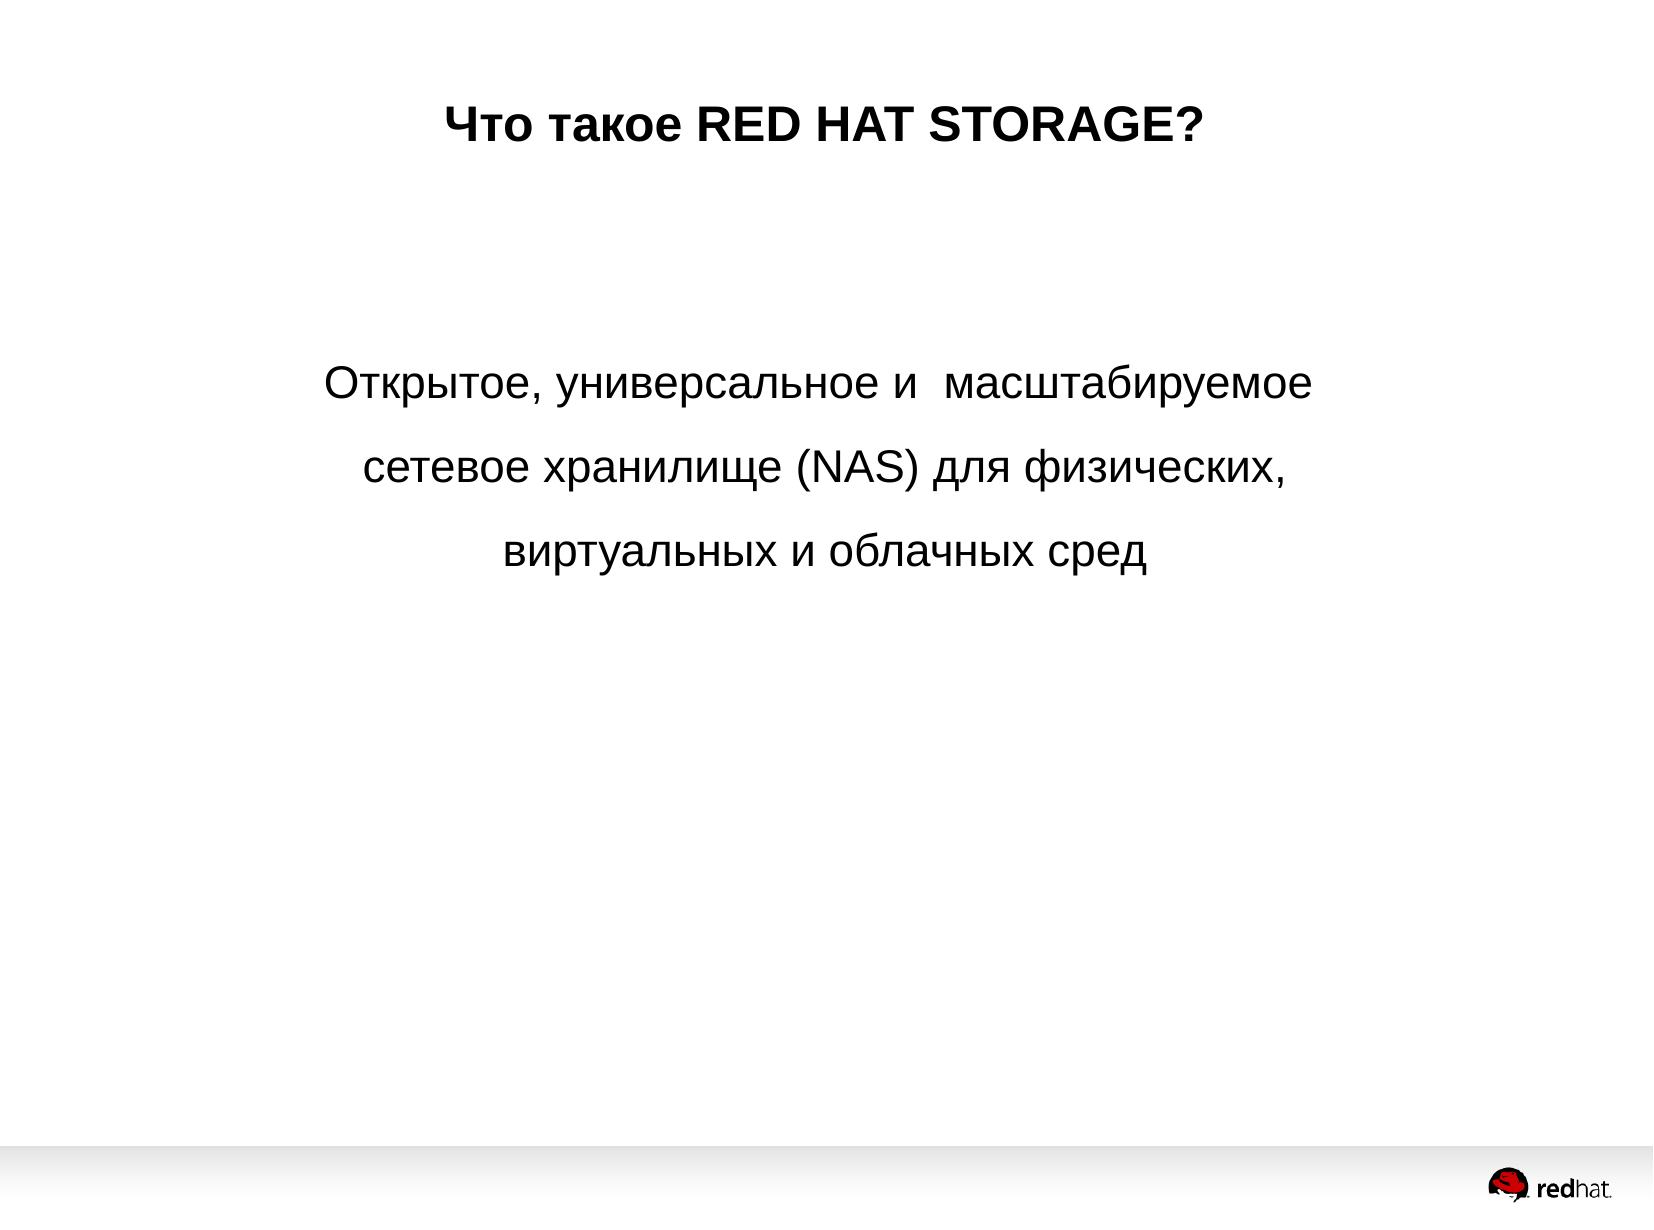

Что такое RED HAT STORAGE?
# Открытое, универсальное и масштабируемое
сетевое хранилище (NAS) для физических,
виртуальных и облачных сред